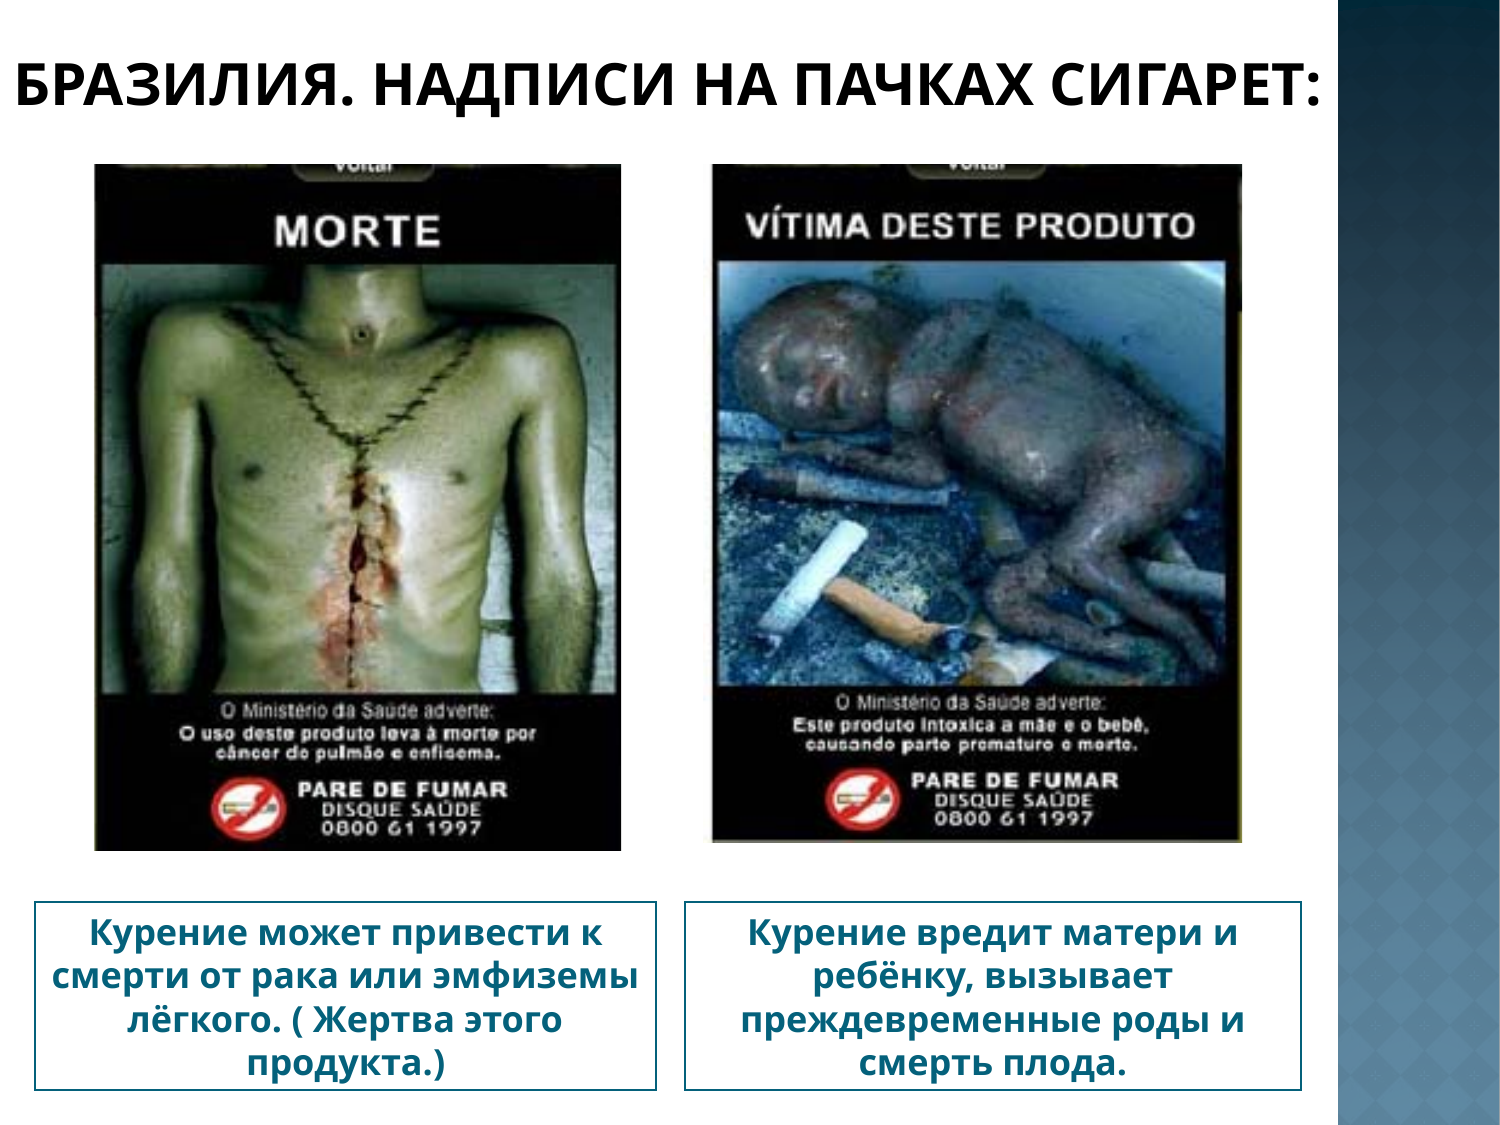

# Бразилия. Надписи на пачках сигарет:
Курение может привести к смерти от рака или эмфиземы лёгкого. ( Жертва этого продукта.)
Курение вредит матери и ребёнку, вызывает преждевременные роды и смерть плода.